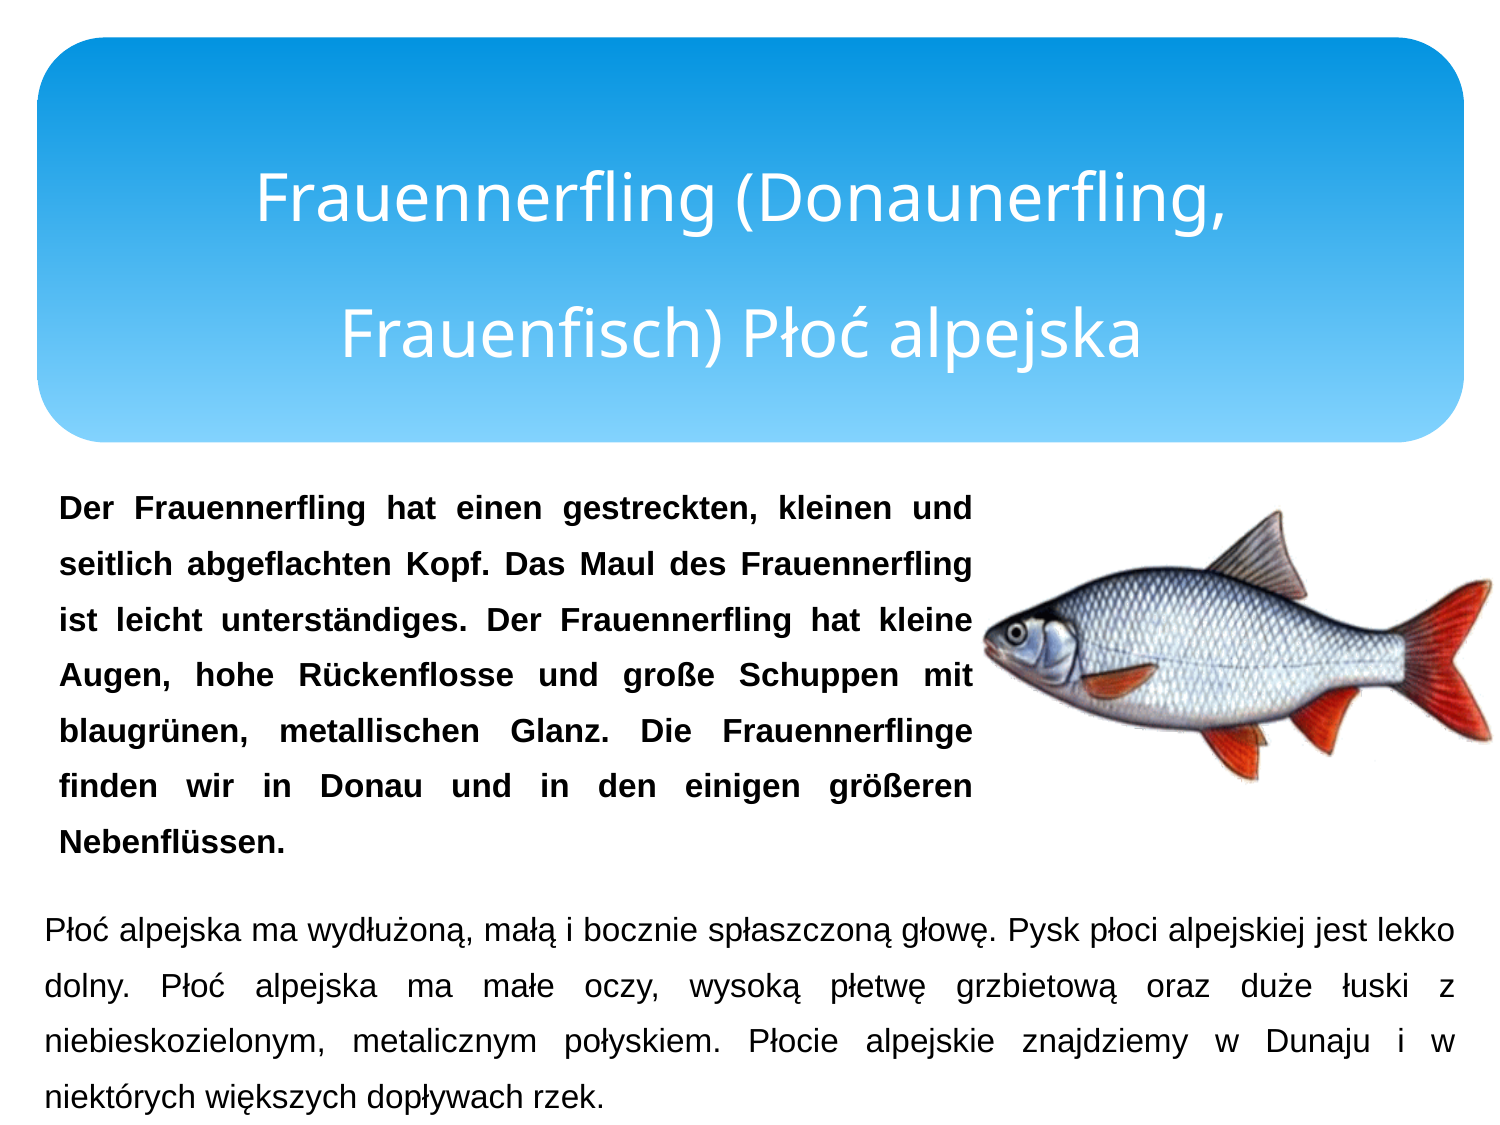

# Frauennerfling (Donaunerfling, Frauenfisch) Płoć alpejska
Der Frauennerfling hat einen gestreckten, kleinen und seitlich abgeflachten Kopf. Das Maul des Frauennerfling ist leicht unterständiges. Der Frauennerfling hat kleine Augen, hohe Rückenflosse und große Schuppen mit blaugrünen, metallischen Glanz. Die Frauennerflinge finden wir in Donau und in den einigen größeren Nebenflüssen.
Płoć alpejska ma wydłużoną, małą i bocznie spłaszczoną głowę. Pysk płoci alpejskiej jest lekko dolny. Płoć alpejska ma małe oczy, wysoką płetwę grzbietową oraz duże łuski z niebieskozielonym, metalicznym połyskiem. Płocie alpejskie znajdziemy w Dunaju i w niektórych większych dopływach rzek.